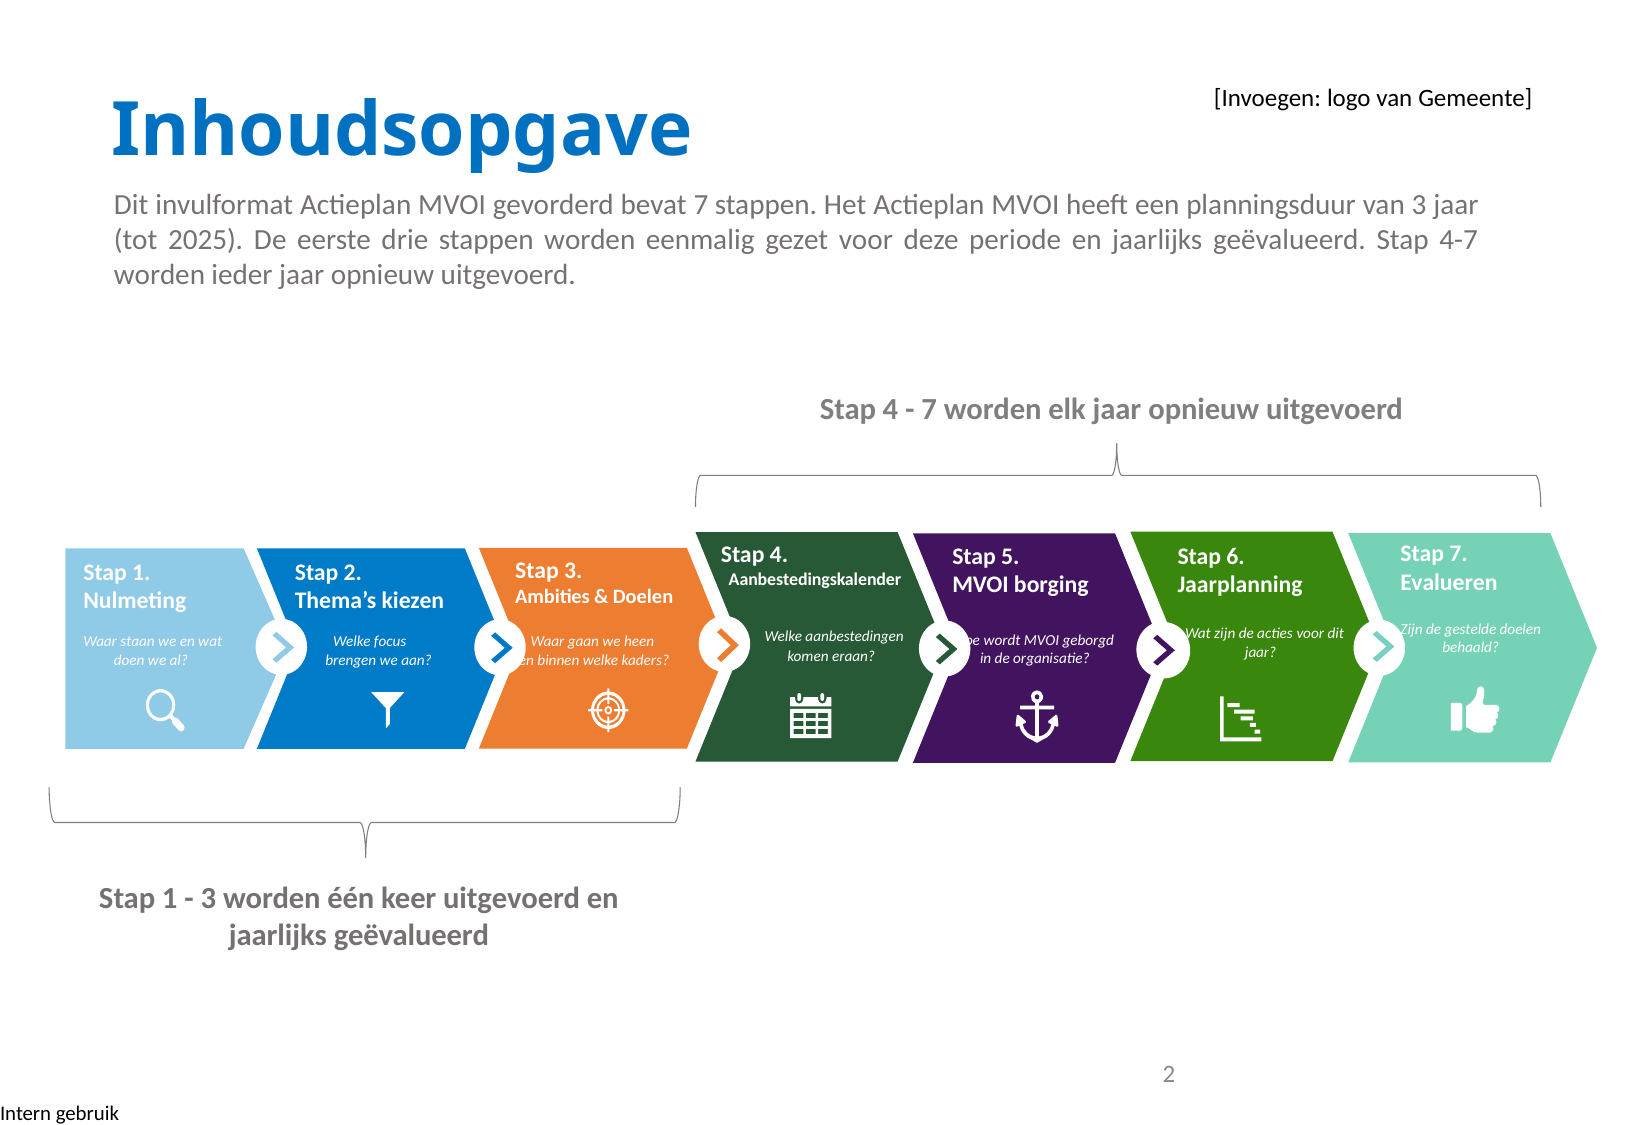

Inhoudsopgave
[Invoegen: logo van Gemeente]
Dit invulformat Actieplan MVOI gevorderd bevat 7 stappen. Het Actieplan MVOI heeft een planningsduur van 3 jaar (tot 2025). De eerste drie stappen worden eenmalig gezet voor deze periode en jaarlijks geëvalueerd. Stap 4-7 worden ieder jaar opnieuw uitgevoerd.
Stap 4 - 7 worden elk jaar opnieuw uitgevoerd
Stap 7.
Evalueren
Zijn de gestelde doelen behaald?
Stap 4.
 Aanbestedingskalender
 Welke aanbestedingen
 komen eraan?
Stap 7.
Checklist
Welke stappen en
checks ga ik doorlopen?
Stap 5.
MVOI borging
 Hoe wordt MVOI geborgd
in de organisatie?
Stap 6.
Jaarplanning
 Wat zijn de acties voor dit jaar?
Stap 3.
Ambities & Doelen
Waar gaan we heen
en binnen welke kaders?
Stap 1.
Nulmeting
Waar staan we en wat doen we al?
Stap 2.
Thema’s kiezen
 Welke focus
 brengen we aan?
Stap 1 - 3 worden één keer uitgevoerd en jaarlijks geëvalueerd